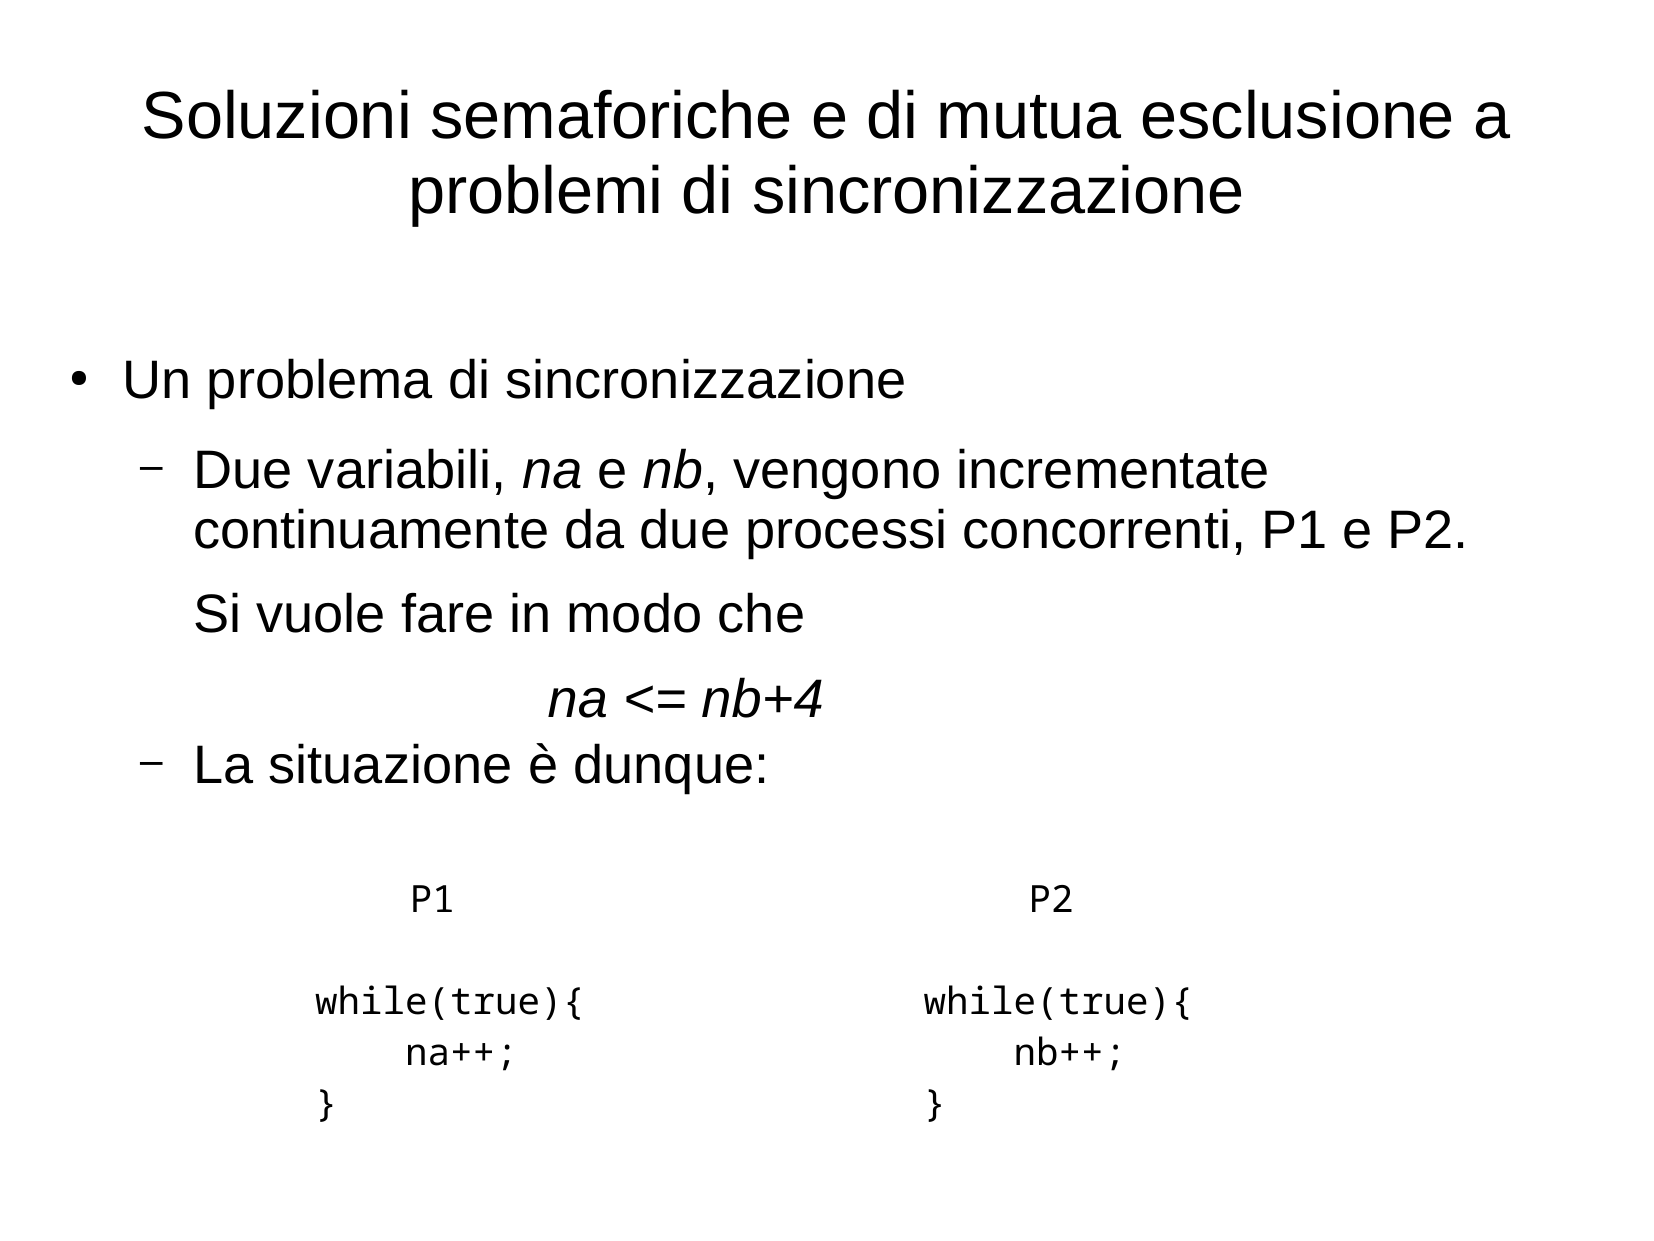

# Soluzioni semaforiche e di mutua esclusione a problemi di sincronizzazione
Un problema di sincronizzazione
Due variabili, na e nb, vengono incrementate continuamente da due processi concorrenti, P1 e P2.
Si vuole fare in modo che
na <= nb+4
La situazione è dunque:
 P1
while(true){
 na++;
}
 P2
while(true){
 nb++;
}